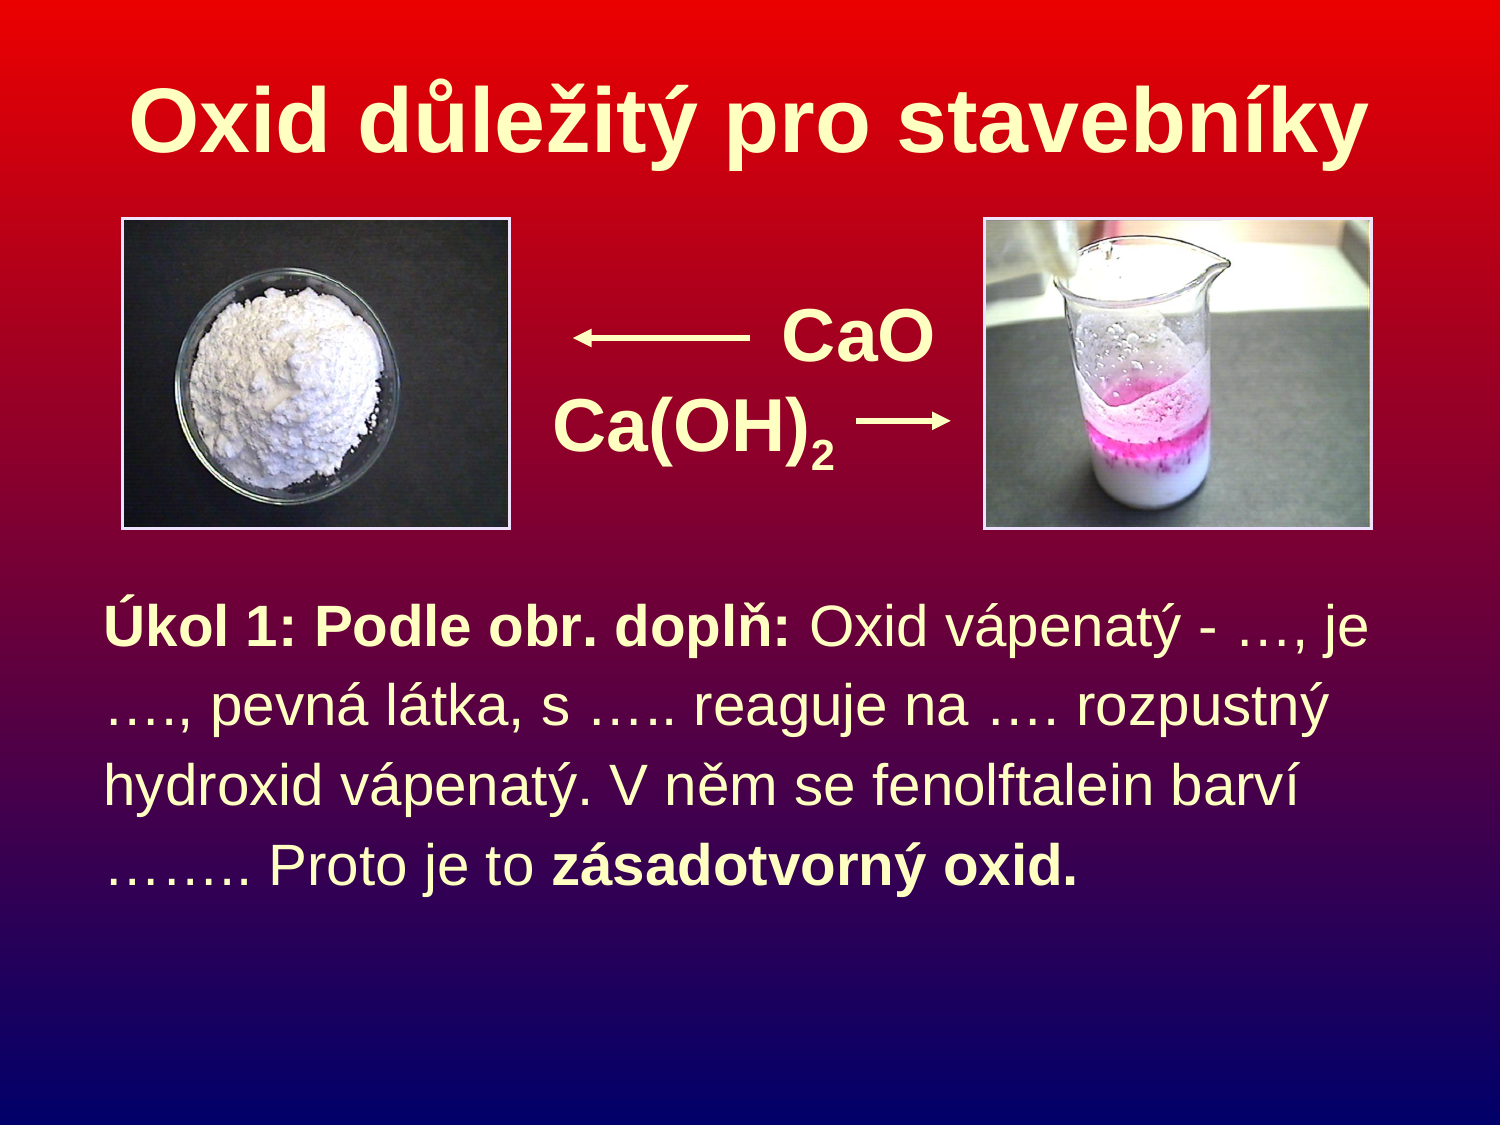

# Oxid důležitý pro stavebníky
CaO
Ca(OH)2
Úkol 1: Podle obr. doplň: Oxid vápenatý - …, je
…., pevná látka, s ….. reaguje na …. rozpustný
hydroxid vápenatý. V něm se fenolftalein barví
…….. Proto je to zásadotvorný oxid.